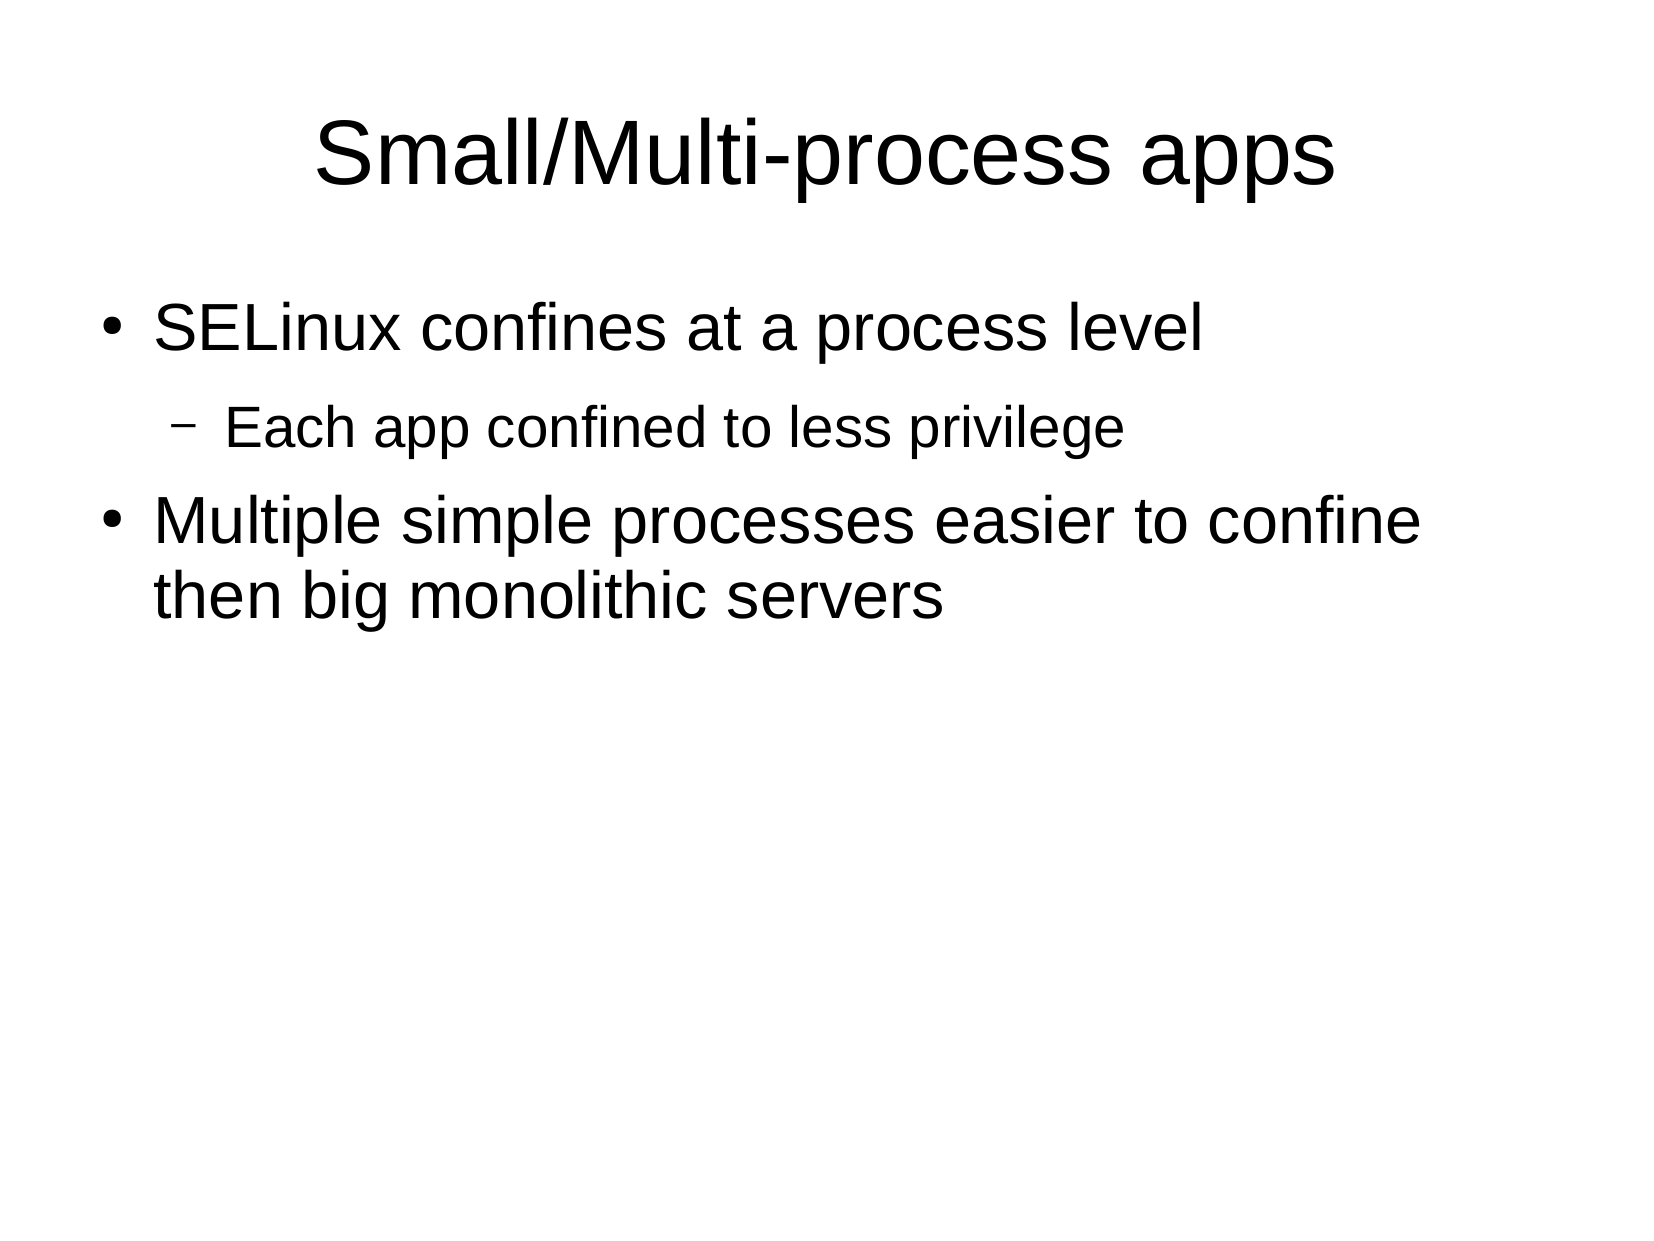

# Small/Multi-process apps
SELinux confines at a process level
Each app confined to less privilege
Multiple simple processes easier to confine then big monolithic servers